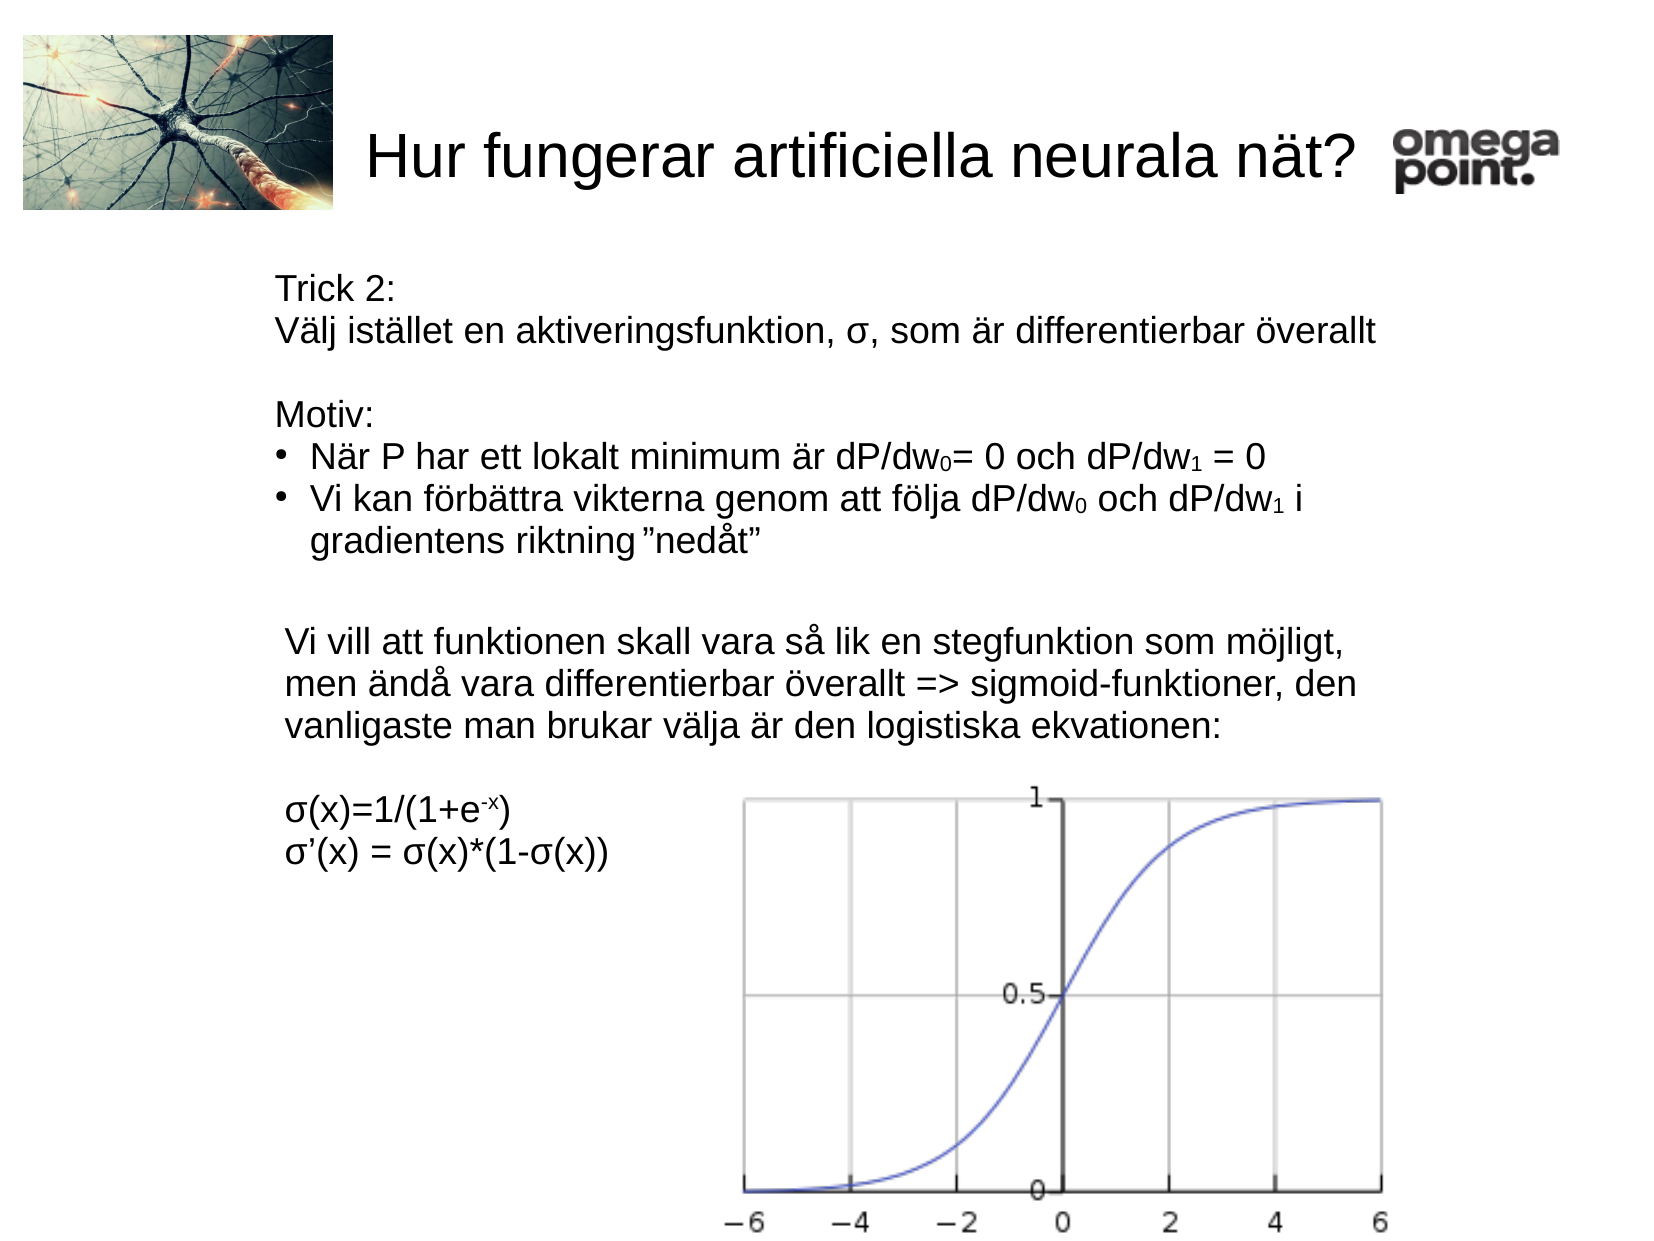

# Hur fungerar artificiella neurala nät?
Trick 2:
Välj istället en aktiveringsfunktion, σ, som är differentierbar överallt
Motiv:
När P har ett lokalt minimum är dP/dw0= 0 och dP/dw1 = 0
Vi kan förbättra vikterna genom att följa dP/dw0 och dP/dw1 i gradientens riktning ”nedåt”
Vi vill att funktionen skall vara så lik en stegfunktion som möjligt, men ändå vara differentierbar överallt => sigmoid-funktioner, den vanligaste man brukar välja är den logistiska ekvationen:
σ(x)=1/(1+e-x)
σ’(x) = σ(x)*(1-σ(x))